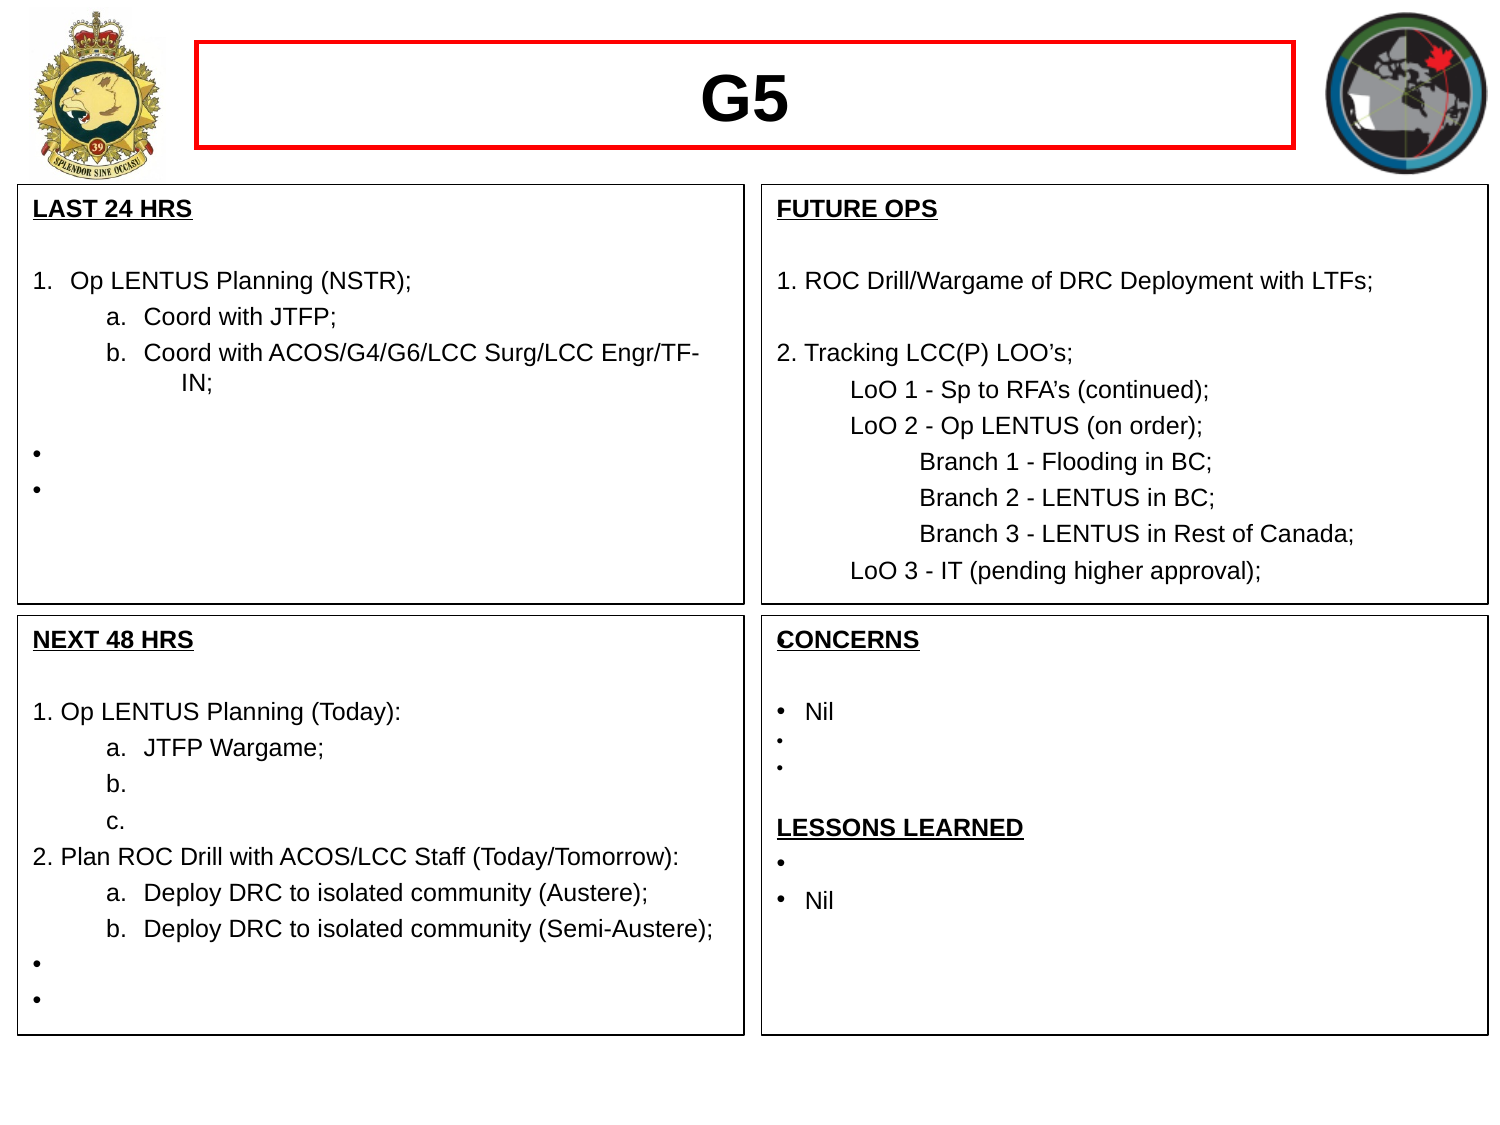

# G5
LAST 24 HRS
Op LENTUS Planning (NSTR);
Coord with JTFP;
Coord with ACOS/G4/G6/LCC Surg/LCC Engr/TF-IN;
FUTURE OPS
1. ROC Drill/Wargame of DRC Deployment with LTFs;
2. Tracking LCC(P) LOO’s;
LoO 1 - Sp to RFA’s (continued);
LoO 2 - Op LENTUS (on order);
Branch 1 - Flooding in BC;
Branch 2 - LENTUS in BC;
Branch 3 - LENTUS in Rest of Canada;
LoO 3 - IT (pending higher approval);
NEXT 48 HRS
1. Op LENTUS Planning (Today):
JTFP Wargame;
2. Plan ROC Drill with ACOS/LCC Staff (Today/Tomorrow):
Deploy DRC to isolated community (Austere);
Deploy DRC to isolated community (Semi-Austere);
CONCERNS
Nil
LESSONS LEARNED
Nil